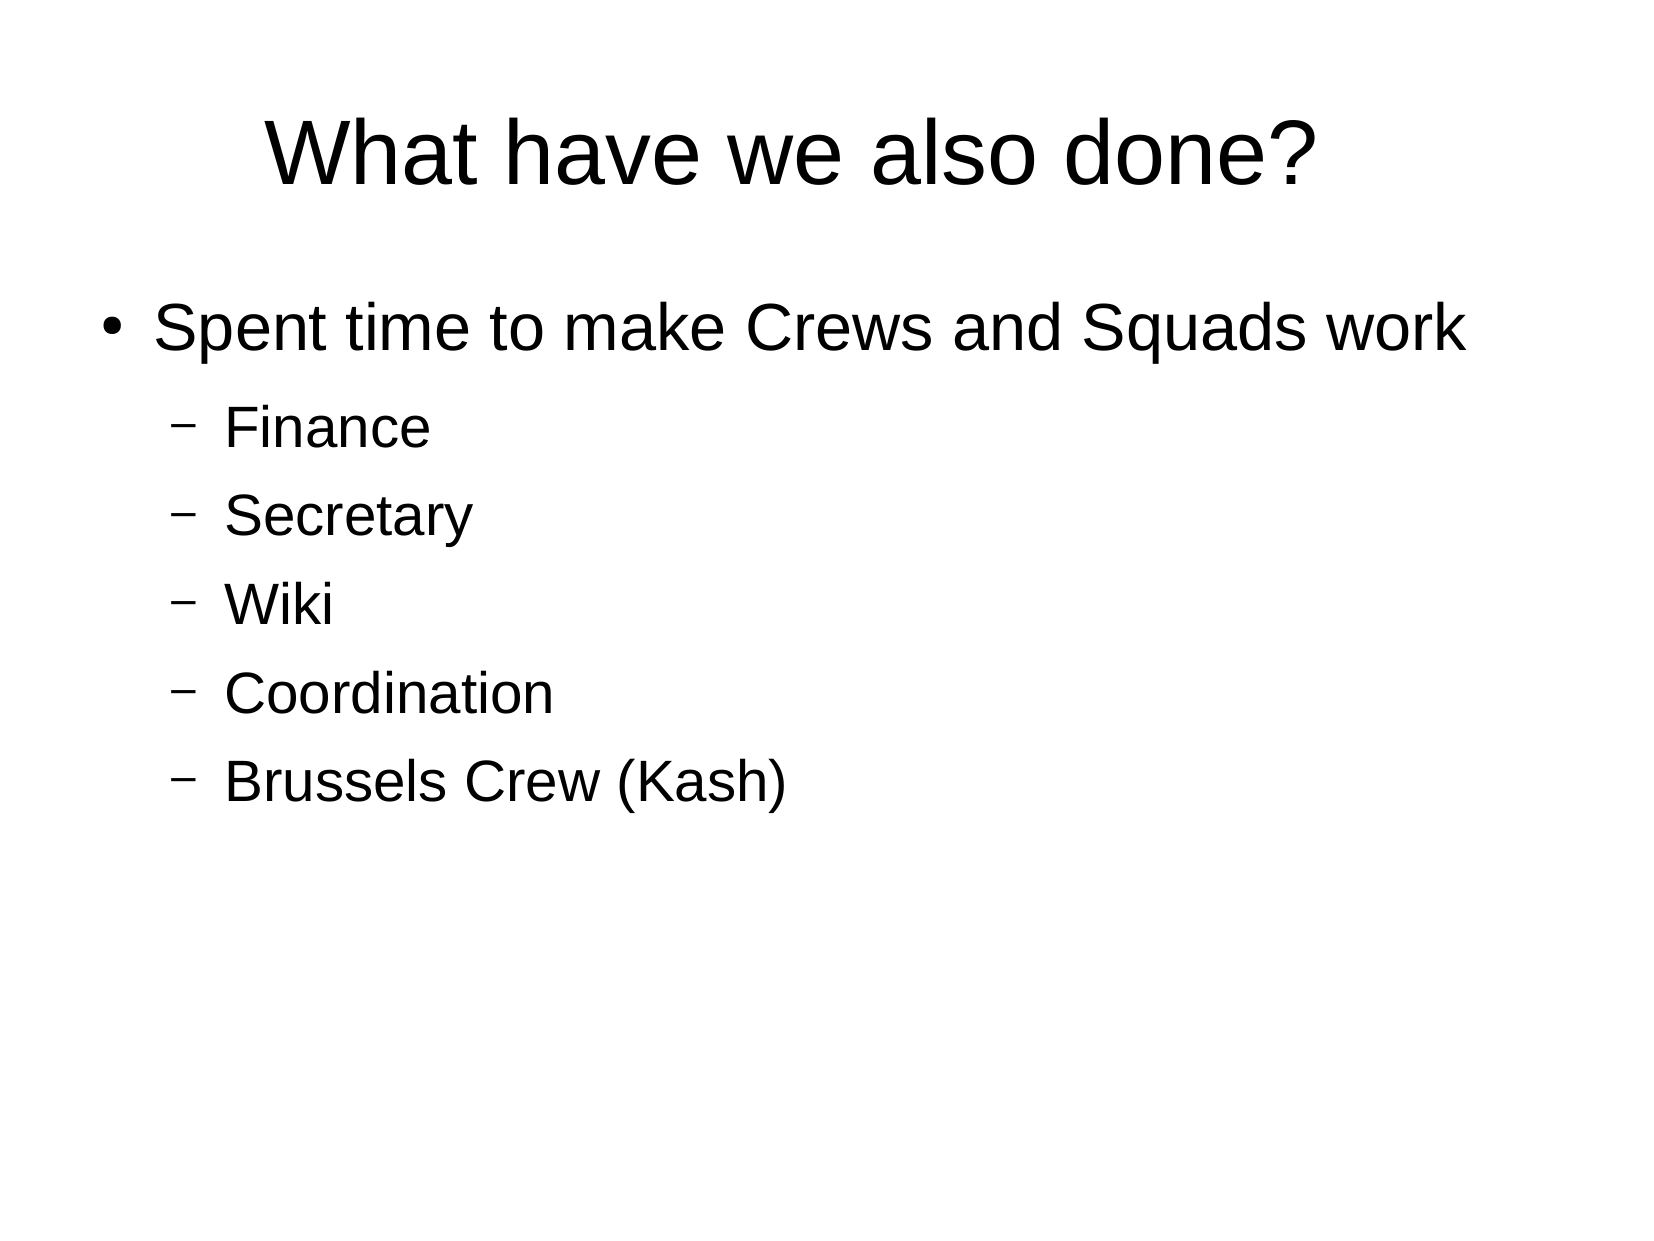

# What have we also done?
Spent time to make Crews and Squads work
Finance
Secretary
Wiki
Coordination
Brussels Crew (Kash)